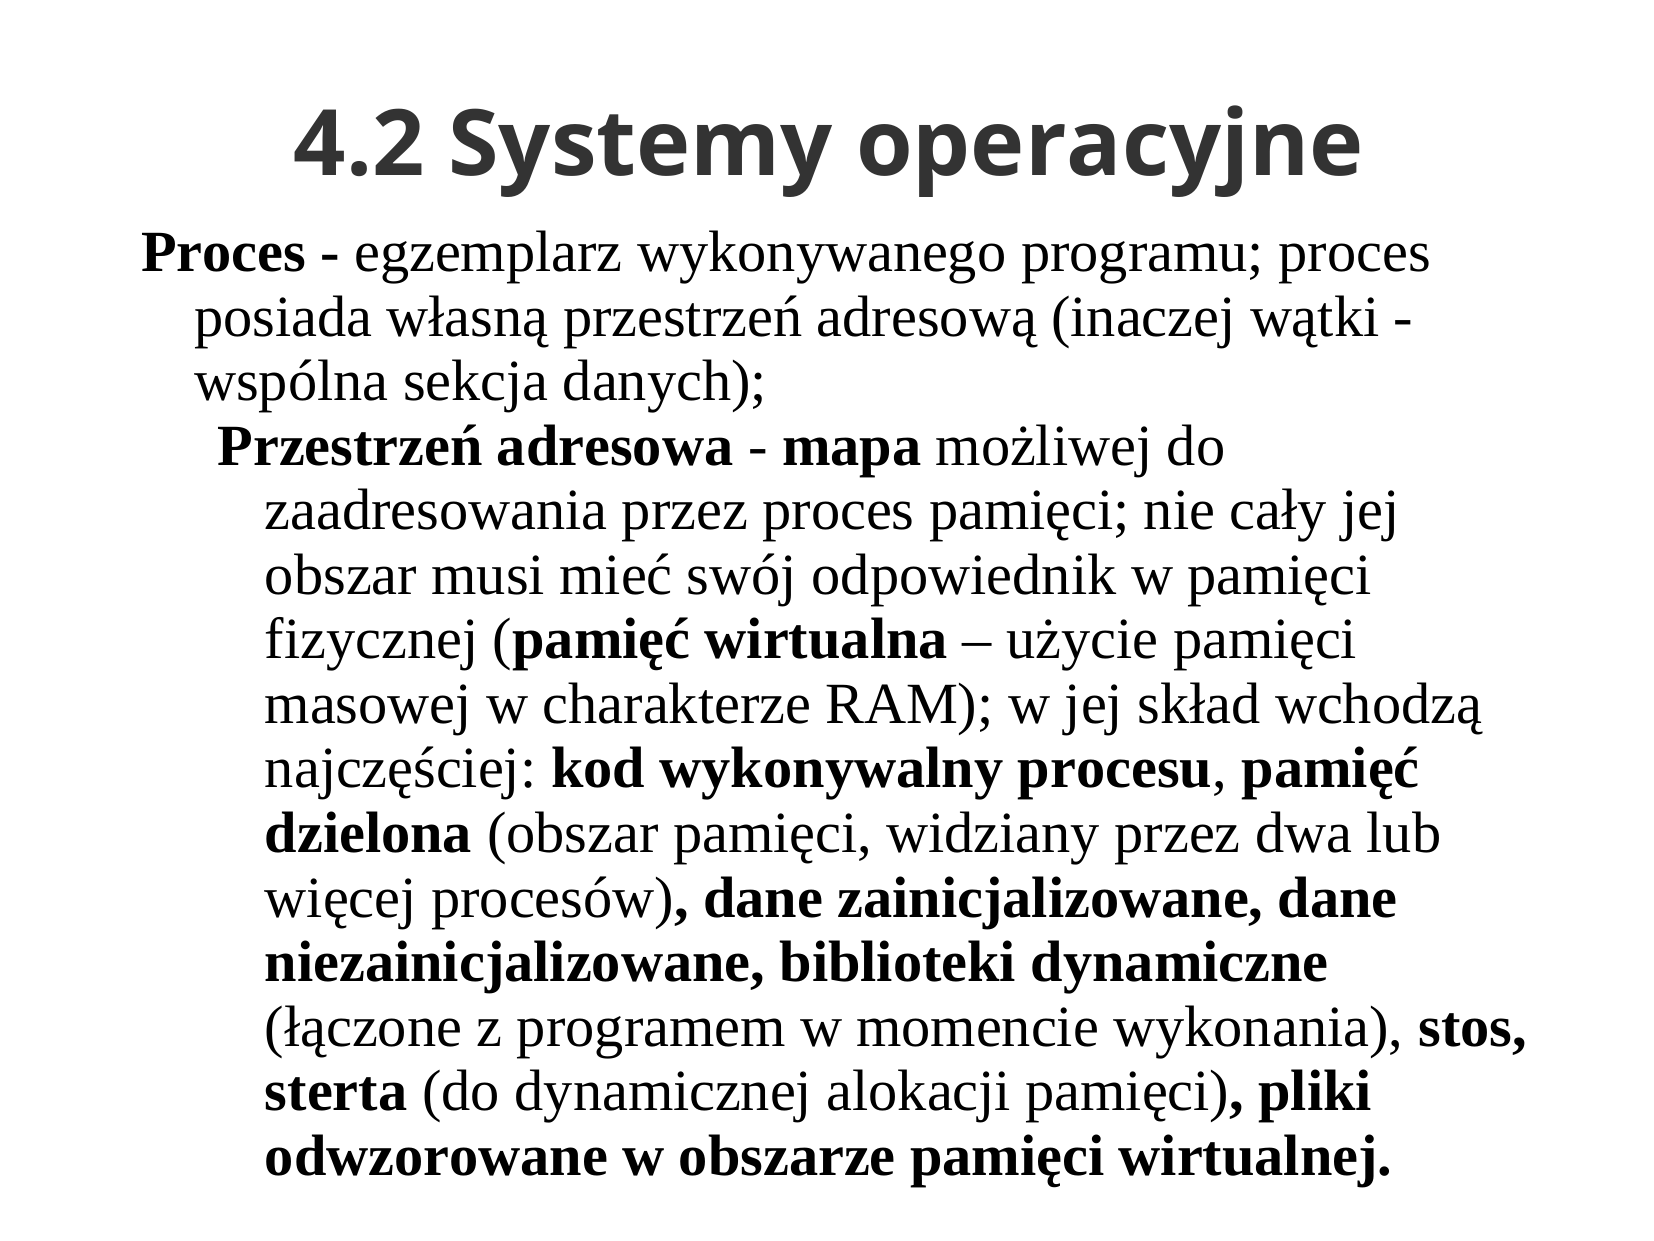

# 4.2 Systemy operacyjne
Proces - egzemplarz wykonywanego programu; proces posiada własną przestrzeń adresową (inaczej wątki - wspólna sekcja danych);
Przestrzeń adresowa - mapa możliwej do zaadresowania przez proces pamięci; nie cały jej obszar musi mieć swój odpowiednik w pamięci fizycznej (pamięć wirtualna – użycie pamięci masowej w charakterze RAM); w jej skład wchodzą najczęściej: kod wykonywalny procesu, pamięć dzielona (obszar pamięci, widziany przez dwa lub więcej procesów), dane zainicjalizowane, dane niezainicjalizowane, biblioteki dynamiczne (łączone z programem w momencie wykonania), stos, sterta (do dynamicznej alokacji pamięci), pliki odwzorowane w obszarze pamięci wirtualnej.